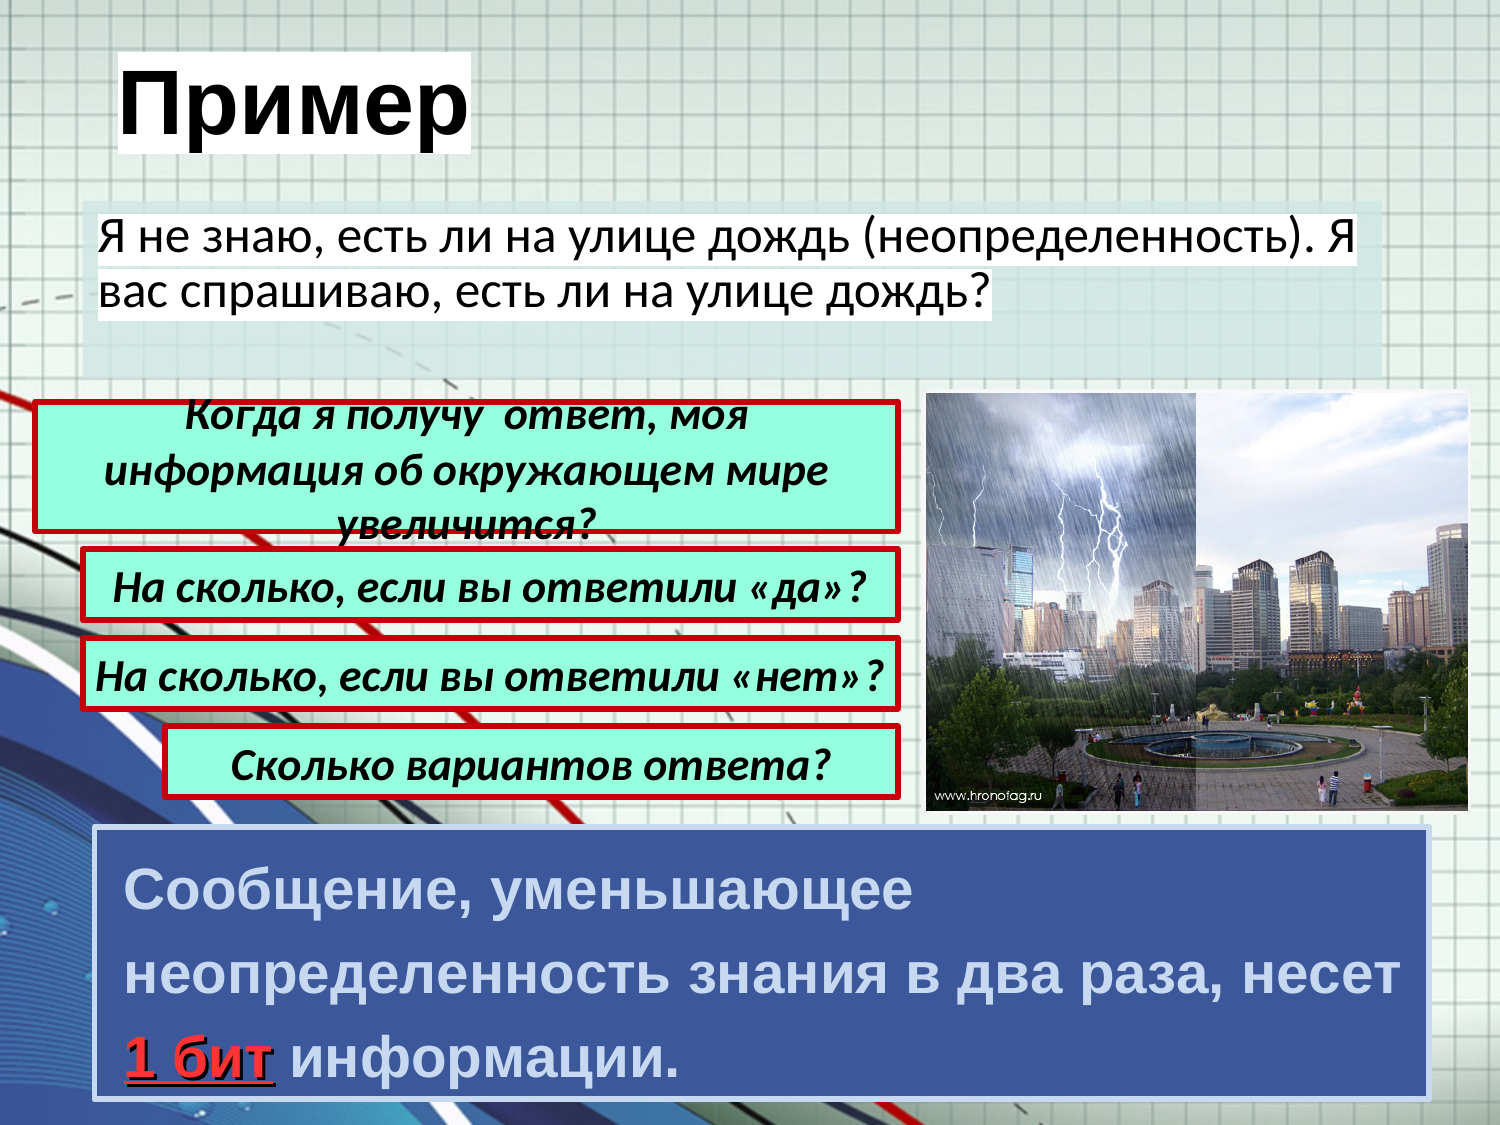

# Пример
Я не знаю, есть ли на улице дождь (неопределенность). Я вас спрашиваю, есть ли на улице дождь?
Когда я получу ответ, моя информация об окружающем мире увеличится?
На сколько, если вы ответили «да»?
На сколько, если вы ответили «нет»?
Сколько вариантов ответа?
Сообщение, уменьшающее неопределенность знания в два раза, несет 1 бит информации.